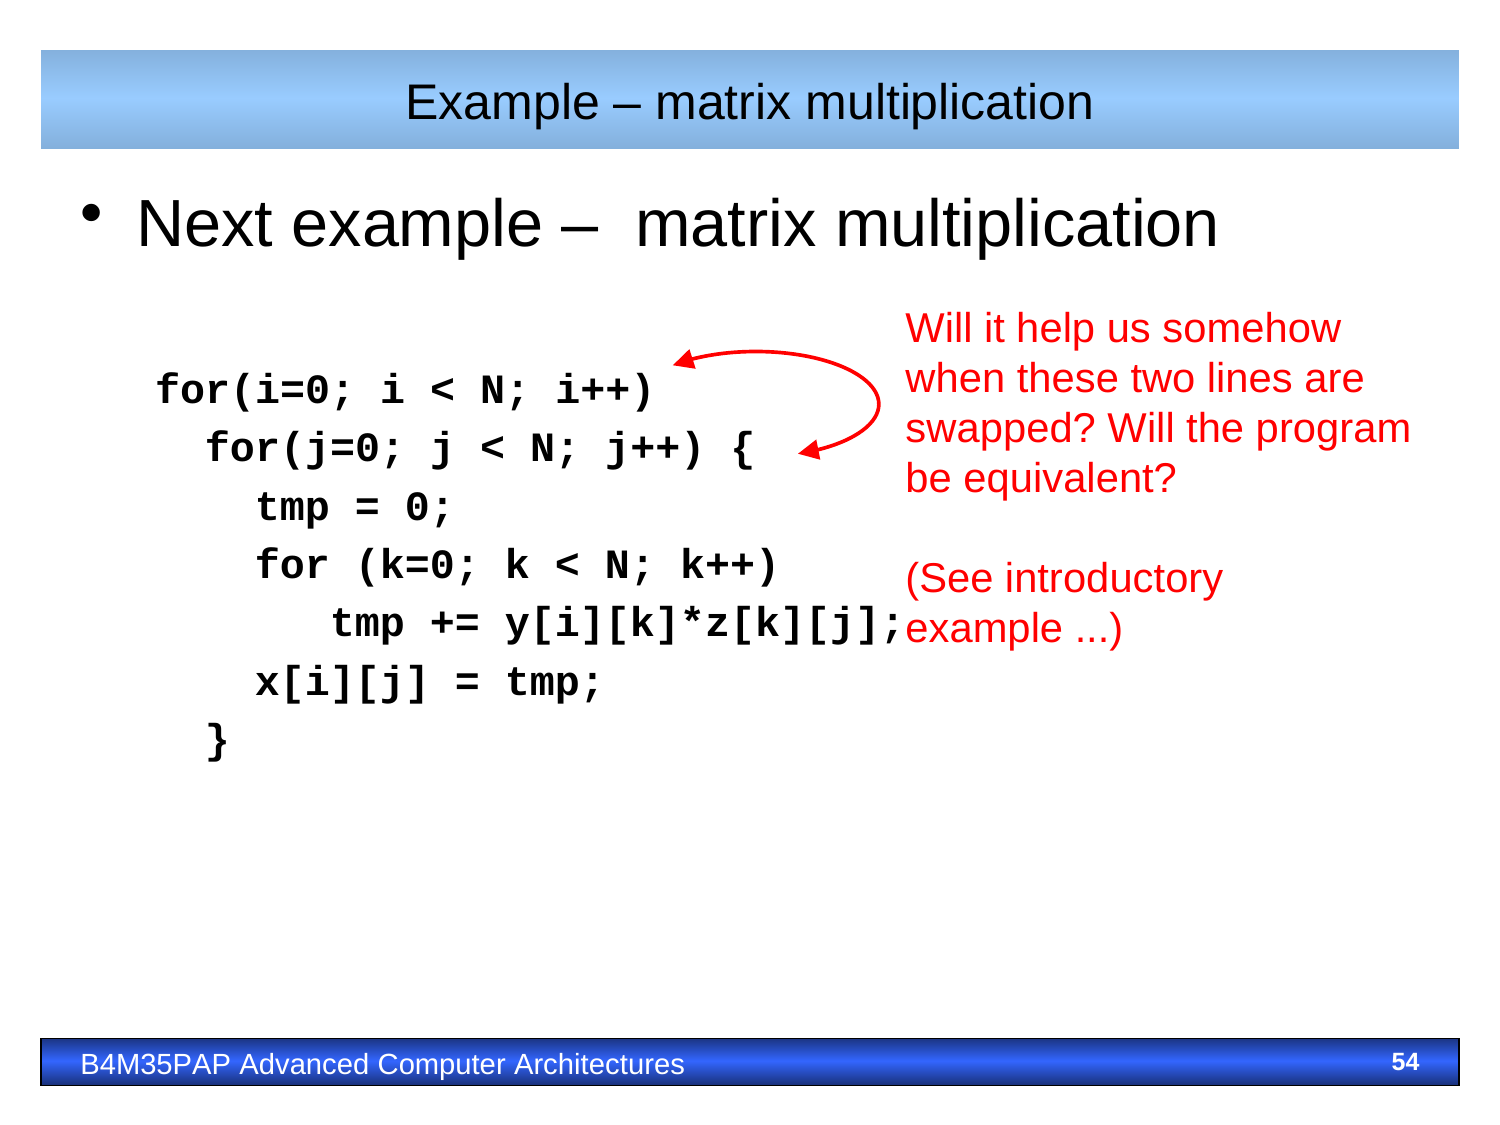

# Example – matrix multiplication
Next example – matrix multiplication
for(i=0; i < N; i++)
 for(j=0; j < N; j++) {
 tmp = 0;
 for (k=0; k < N; k++)
 tmp += y[i][k]*z[k][j];
 x[i][j] = tmp;
 }
Will it help us somehow when these two lines are swapped? Will the program be equivalent?
(See introductory example ...)